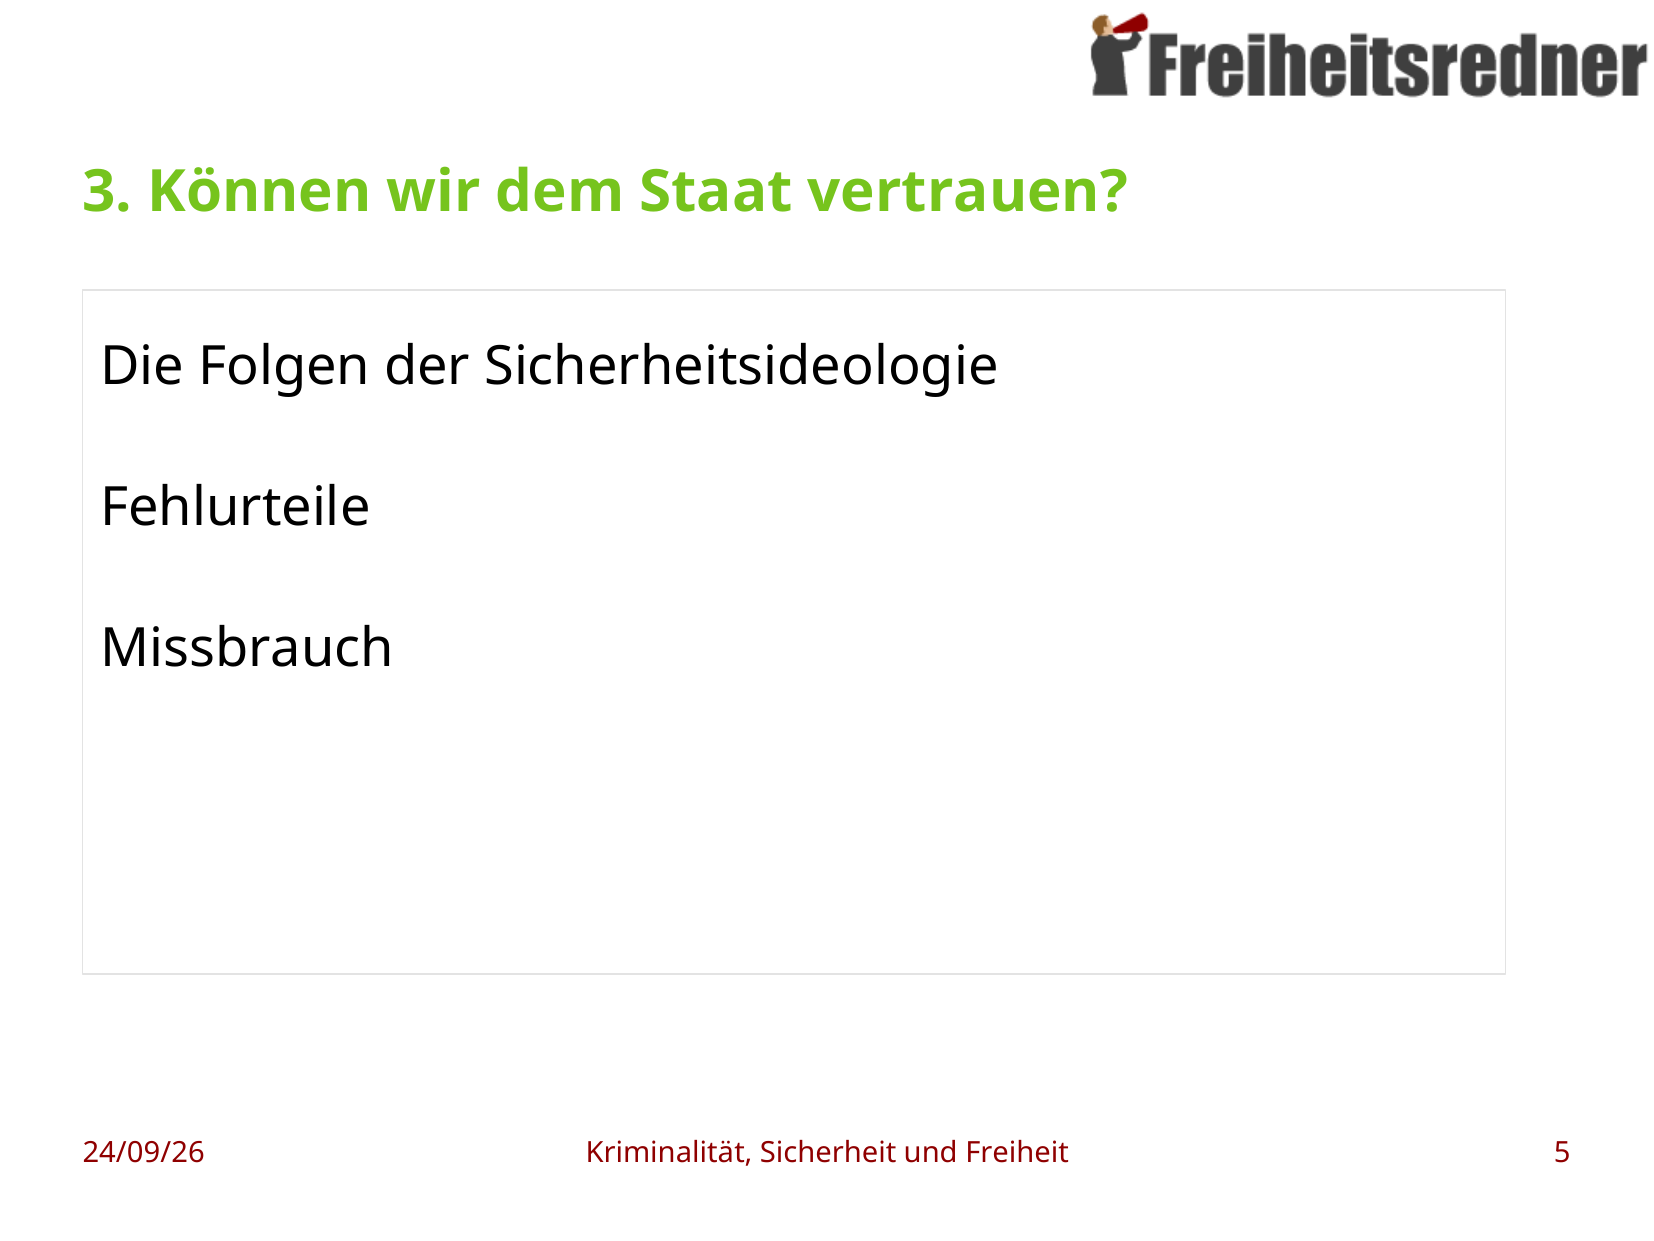

# 3. Können wir dem Staat vertrauen?
Die Folgen der Sicherheitsideologie
Fehlurteile
Missbrauch
Überwachungsmaßnahmen
5